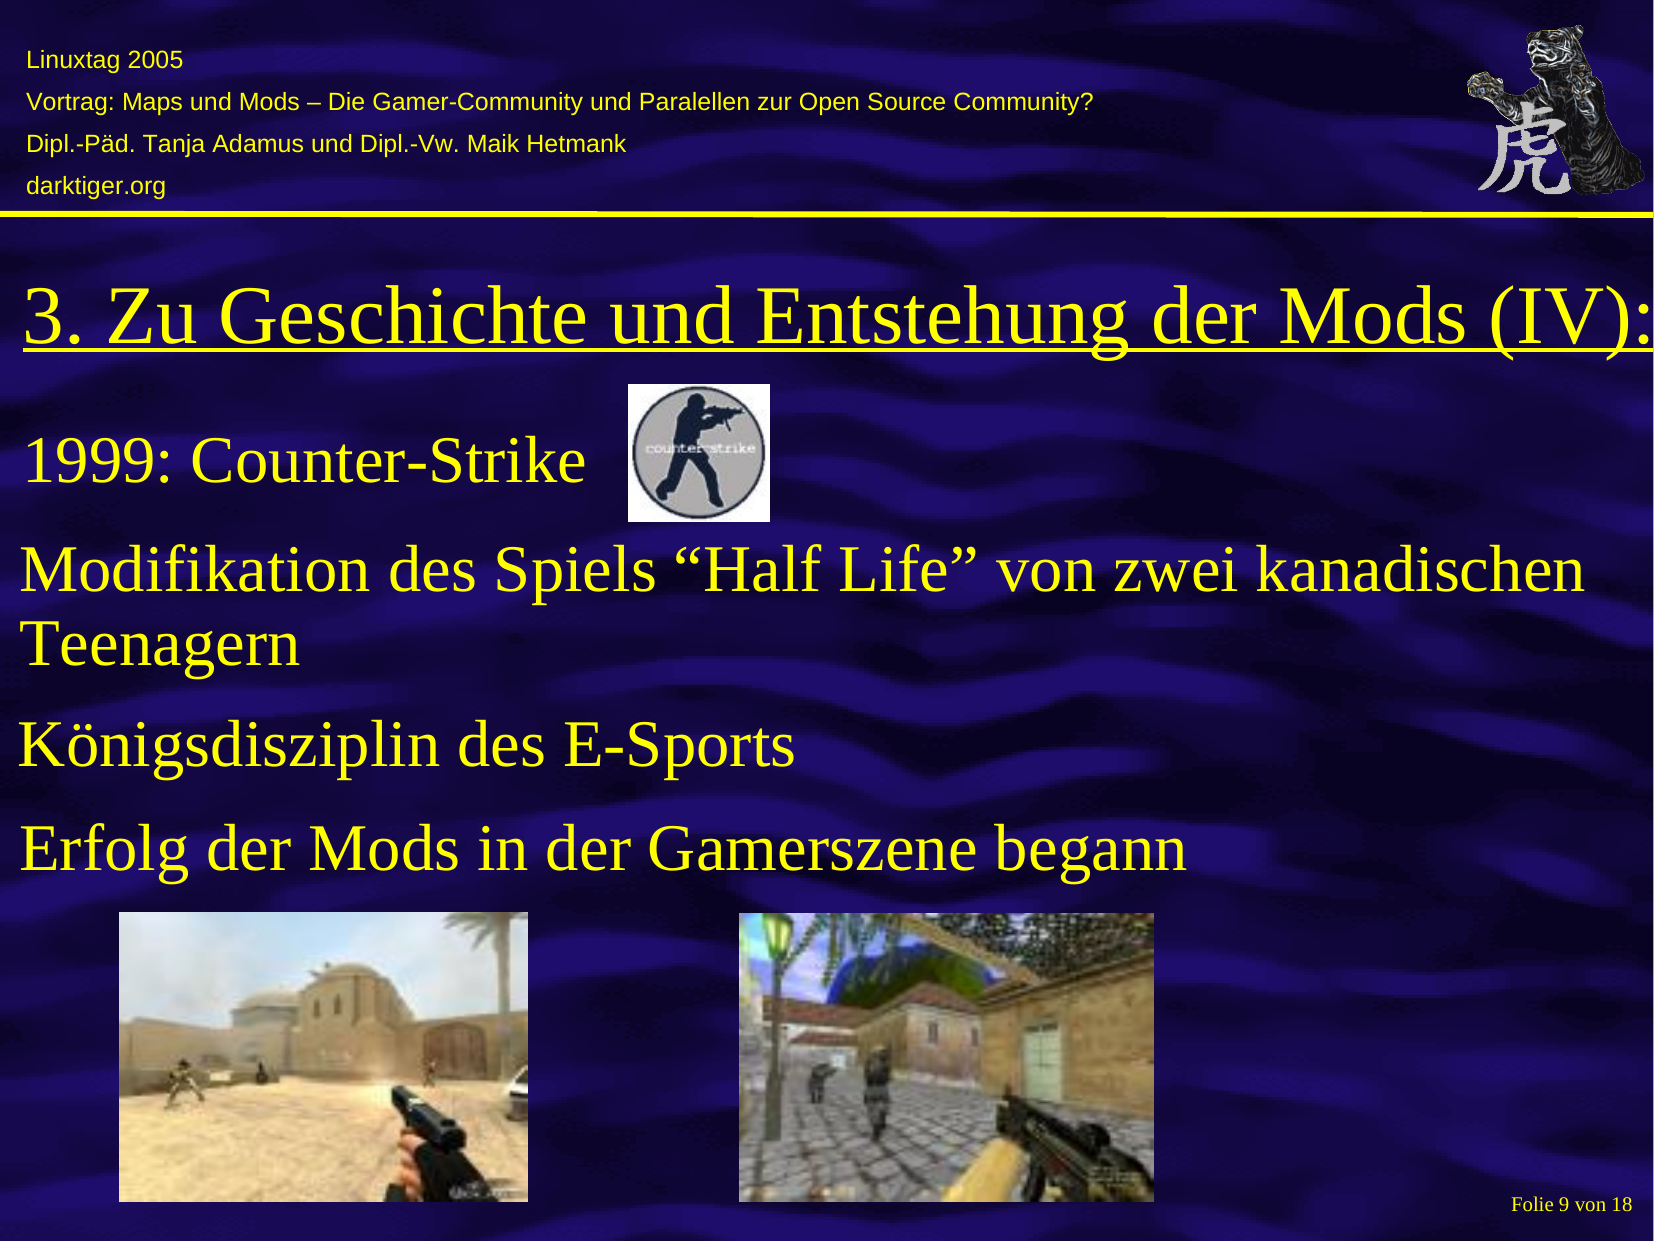

Linuxtag 2005
Vortrag: Maps und Mods – Die Gamer-Community und Paralellen zur Open Source Community?
Dipl.-Päd. Tanja Adamus und Dipl.-Vw. Maik Hetmank
darktiger.org
3. Zu Geschichte und Entstehung der Mods (IV):
1999: Counter-Strike
Modifikation des Spiels “Half Life” von zwei kanadischen Teenagern
Königsdisziplin des E-Sports
Erfolg der Mods in der Gamerszene begann
Folie 9 von 18